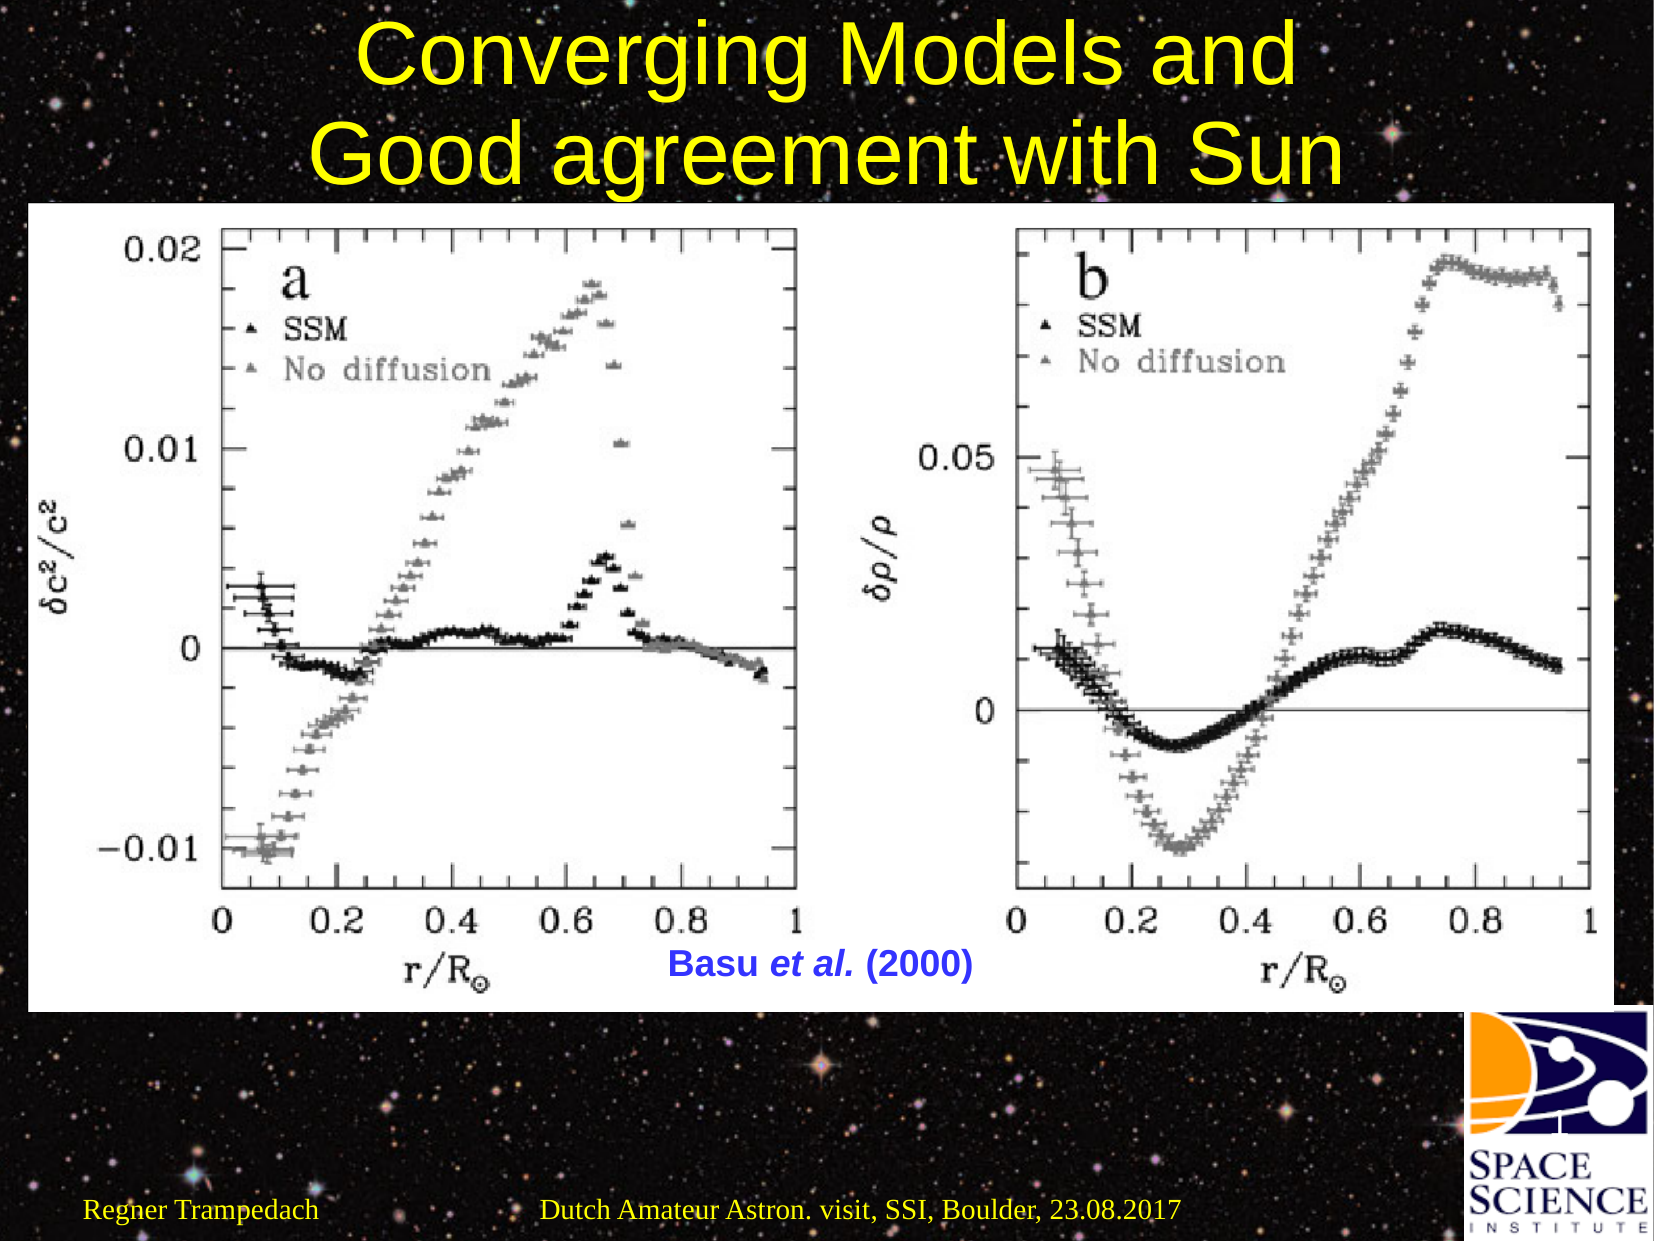

# Converging Models and Good agreement with Sun